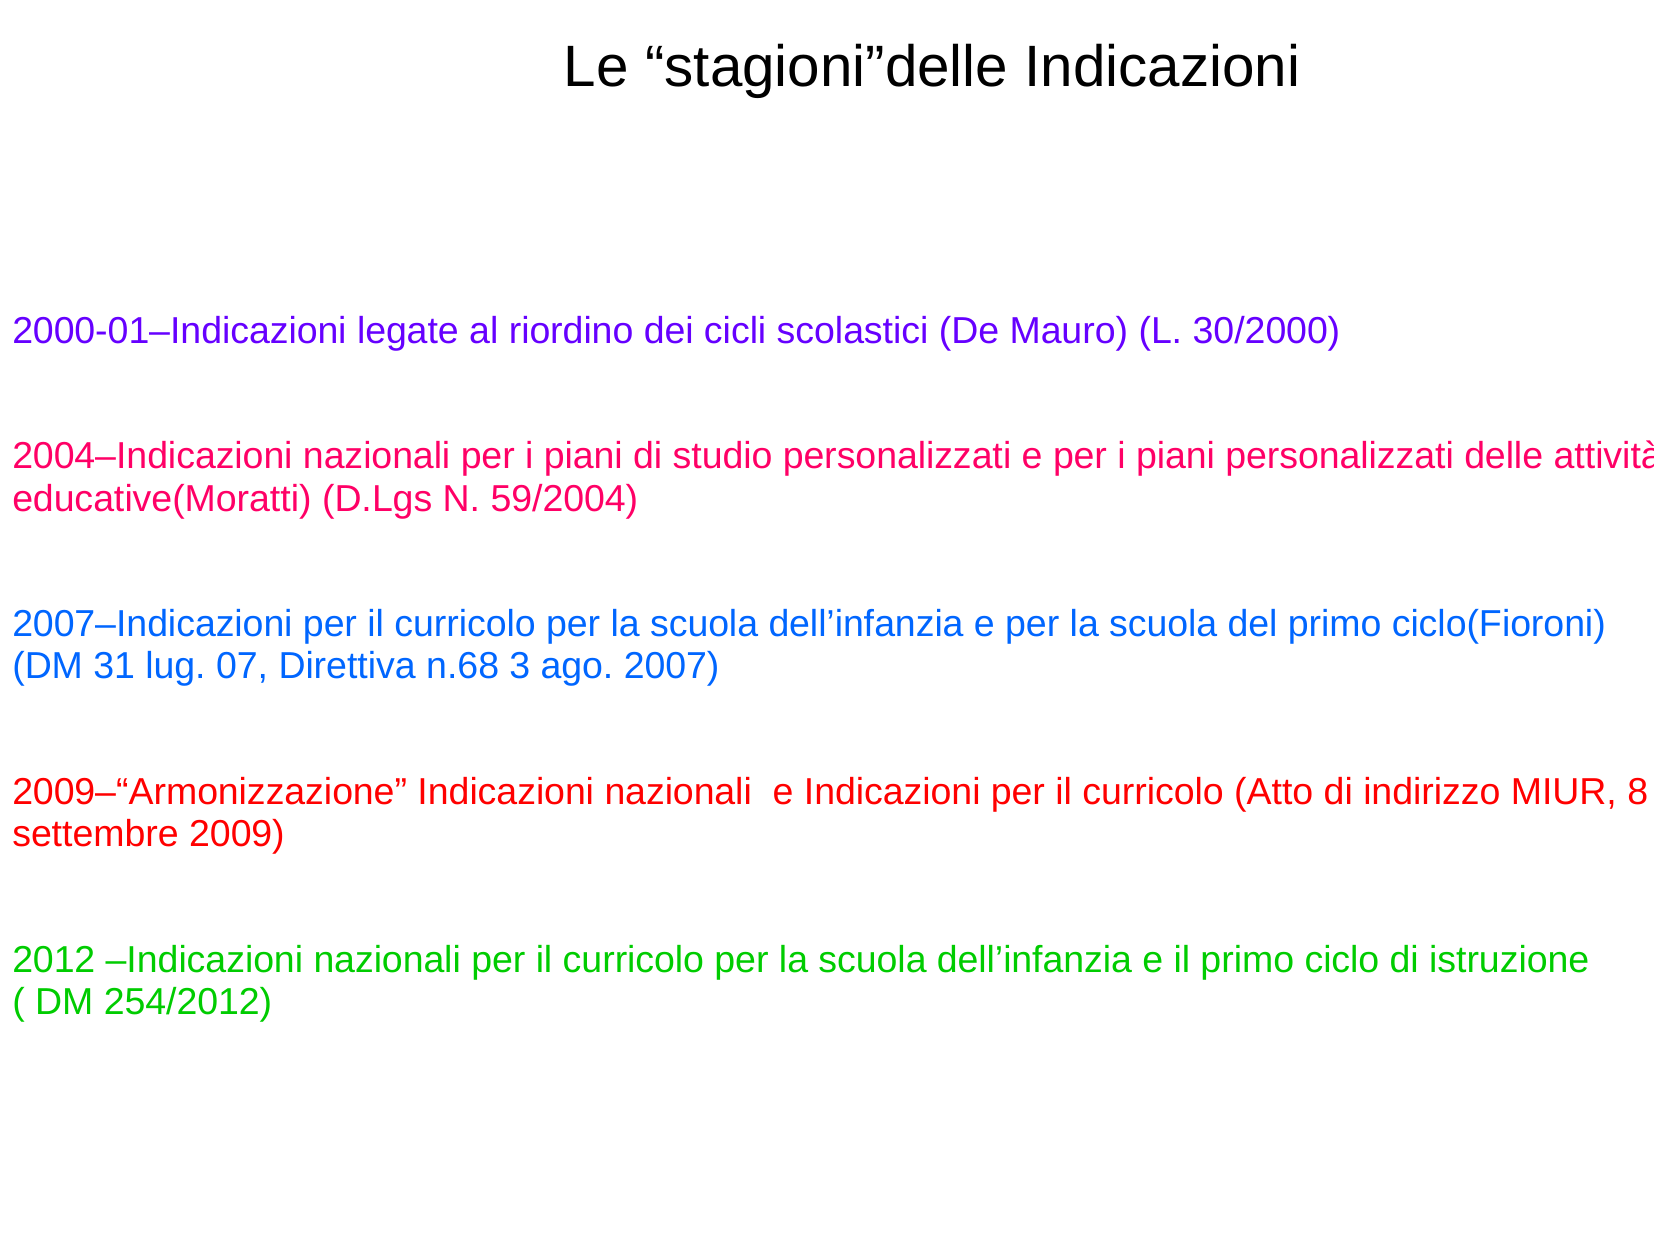

Le “stagioni”delle Indicazioni
2000-01–Indicazioni legate al riordino dei cicli scolastici (De Mauro) (L. 30/2000)
2004–Indicazioni nazionali per i piani di studio personalizzati e per i piani personalizzati delle attività educative(Moratti) (D.Lgs N. 59/2004)
2007–Indicazioni per il curricolo per la scuola dell’infanzia e per la scuola del primo ciclo(Fioroni) (DM 31 lug. 07, Direttiva n.68 3 ago. 2007)
2009–“Armonizzazione” Indicazioni nazionali e Indicazioni per il curricolo (Atto di indirizzo MIUR, 8 settembre 2009)
2012 –Indicazioni nazionali per il curricolo per la scuola dell’infanzia e il primo ciclo di istruzione ( DM 254/2012)